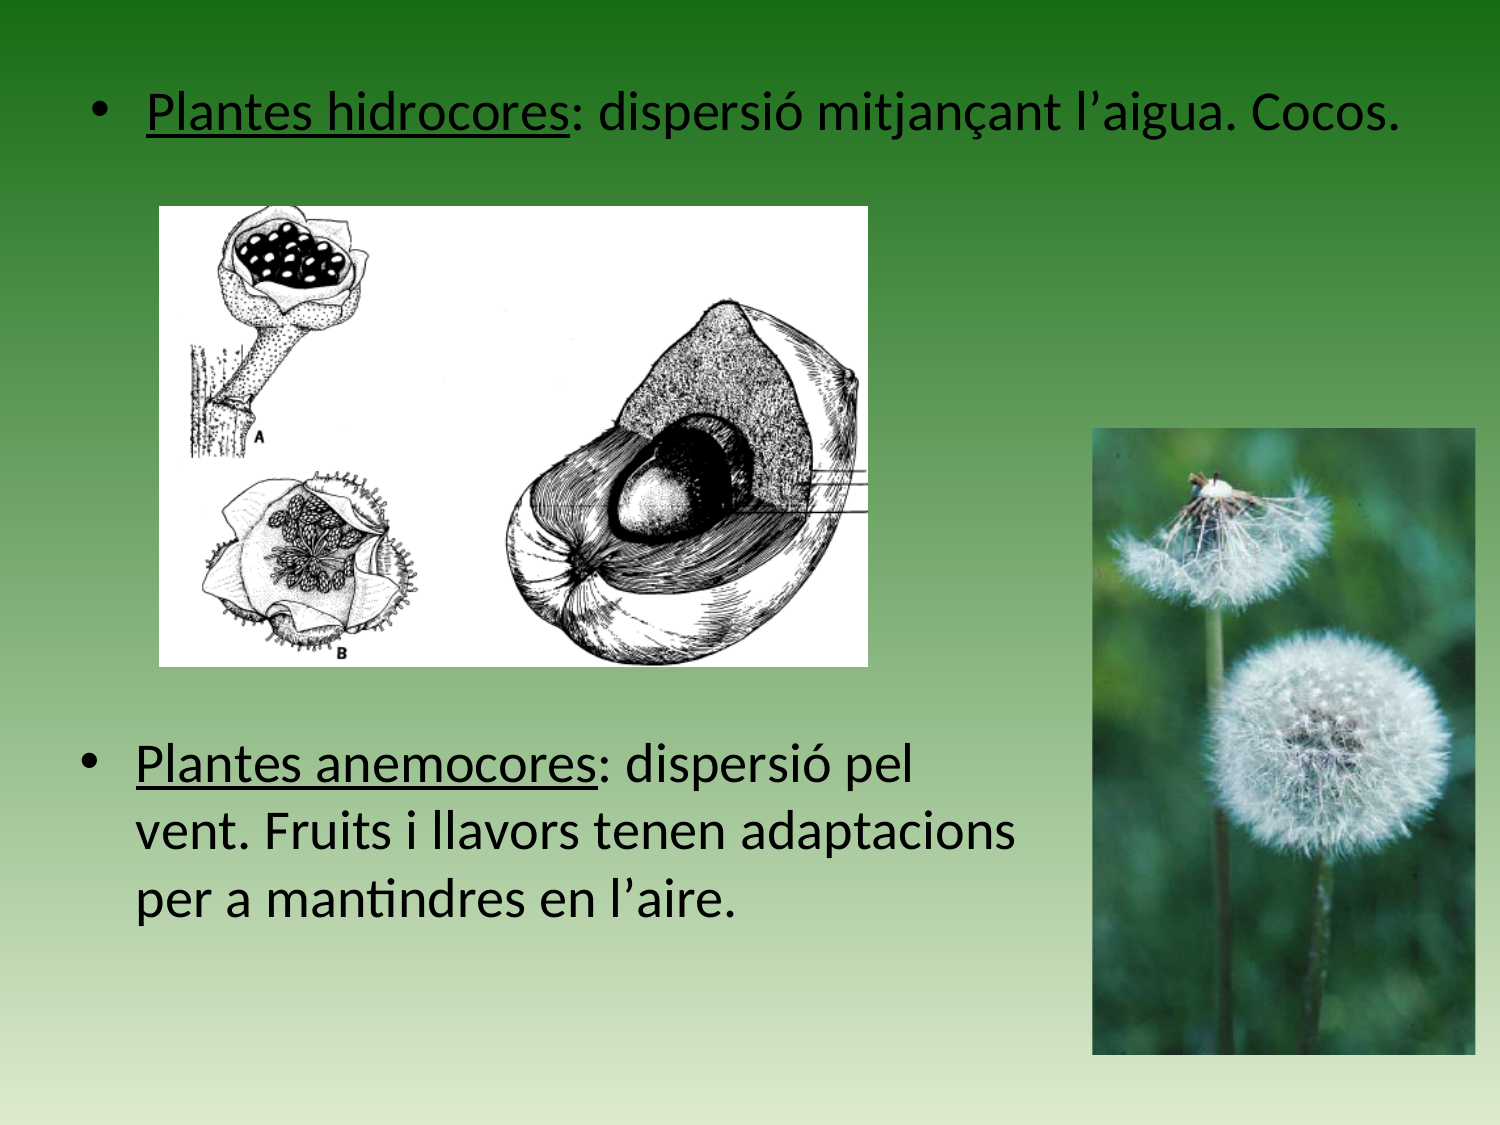

# Plantes hidrocores: dispersió mitjançant l’aigua. Cocos.
Plantes anemocores: dispersió pel vent. Fruits i llavors tenen adaptacions per a mantindres en l’aire.